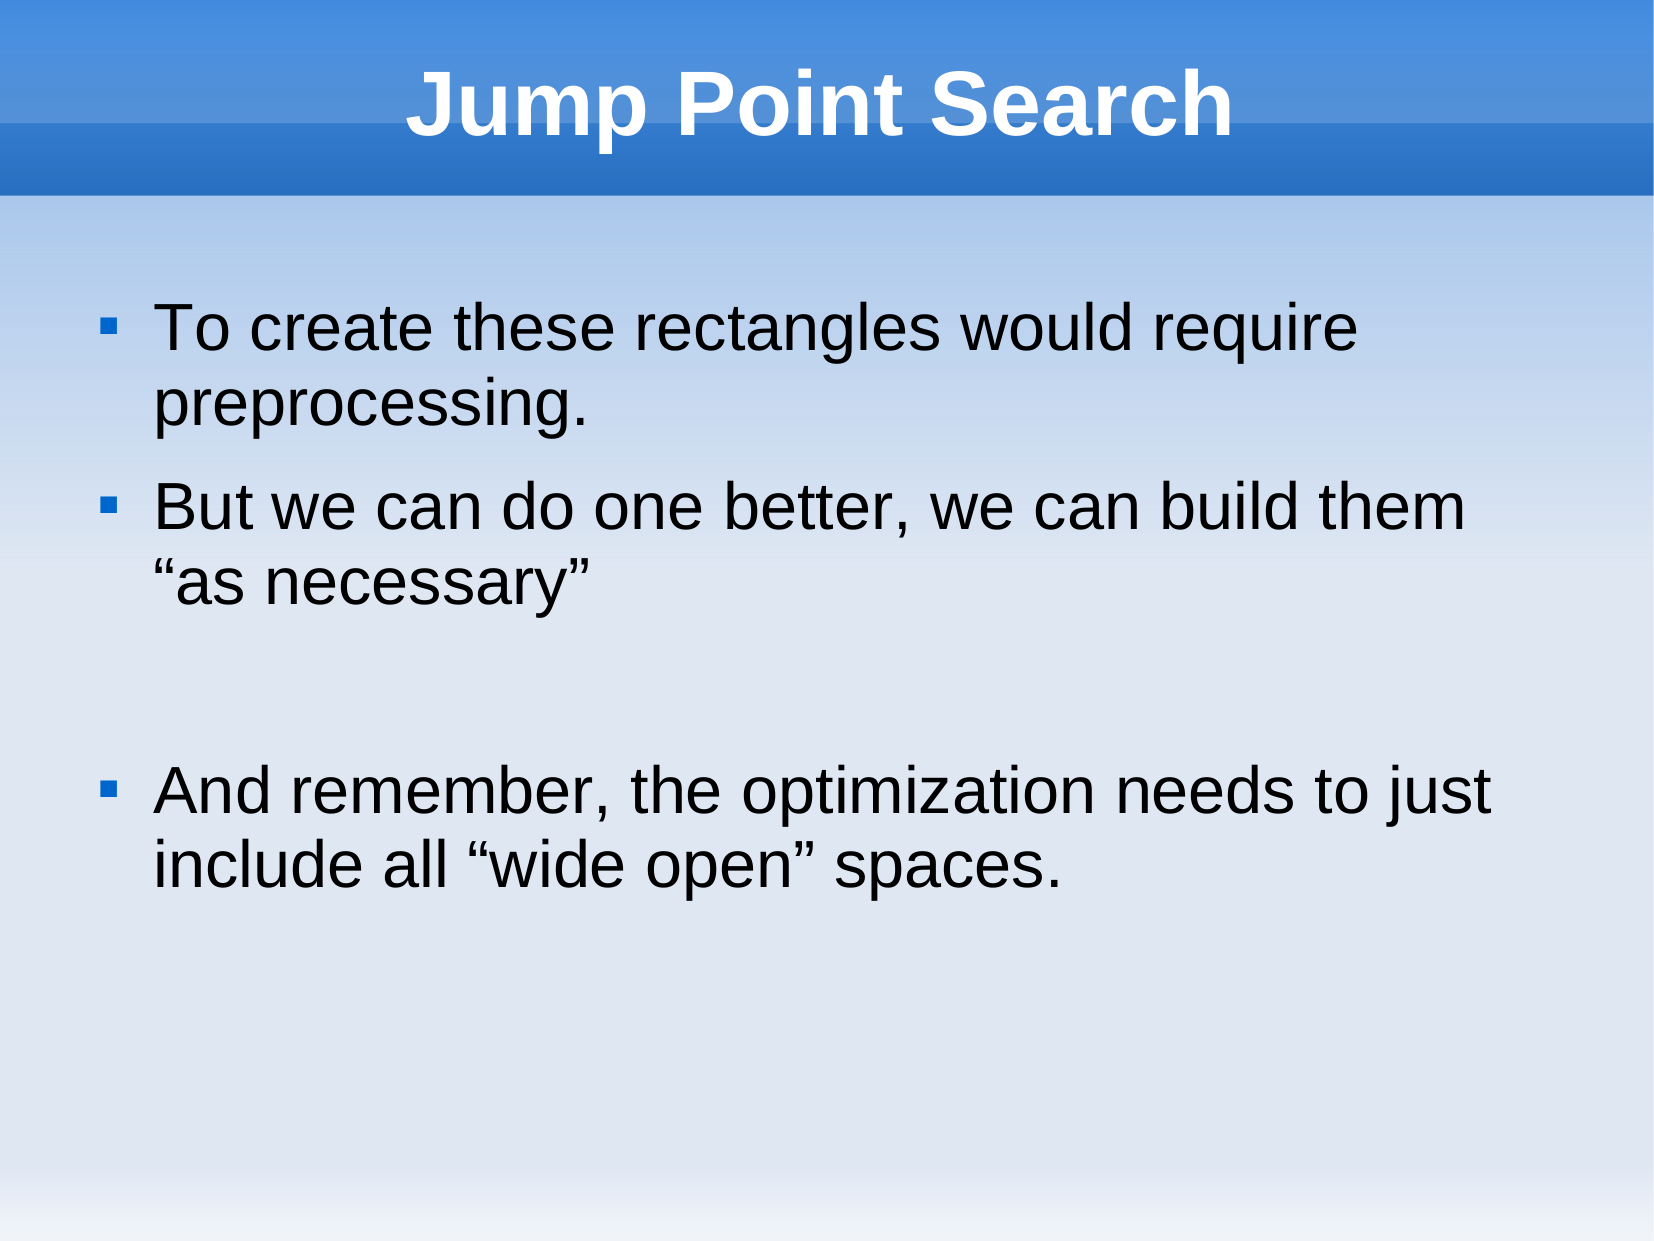

# Jump Point Search
To create these rectangles would require preprocessing.
But we can do one better, we can build them “as necessary”
And remember, the optimization needs to just include all “wide open” spaces.